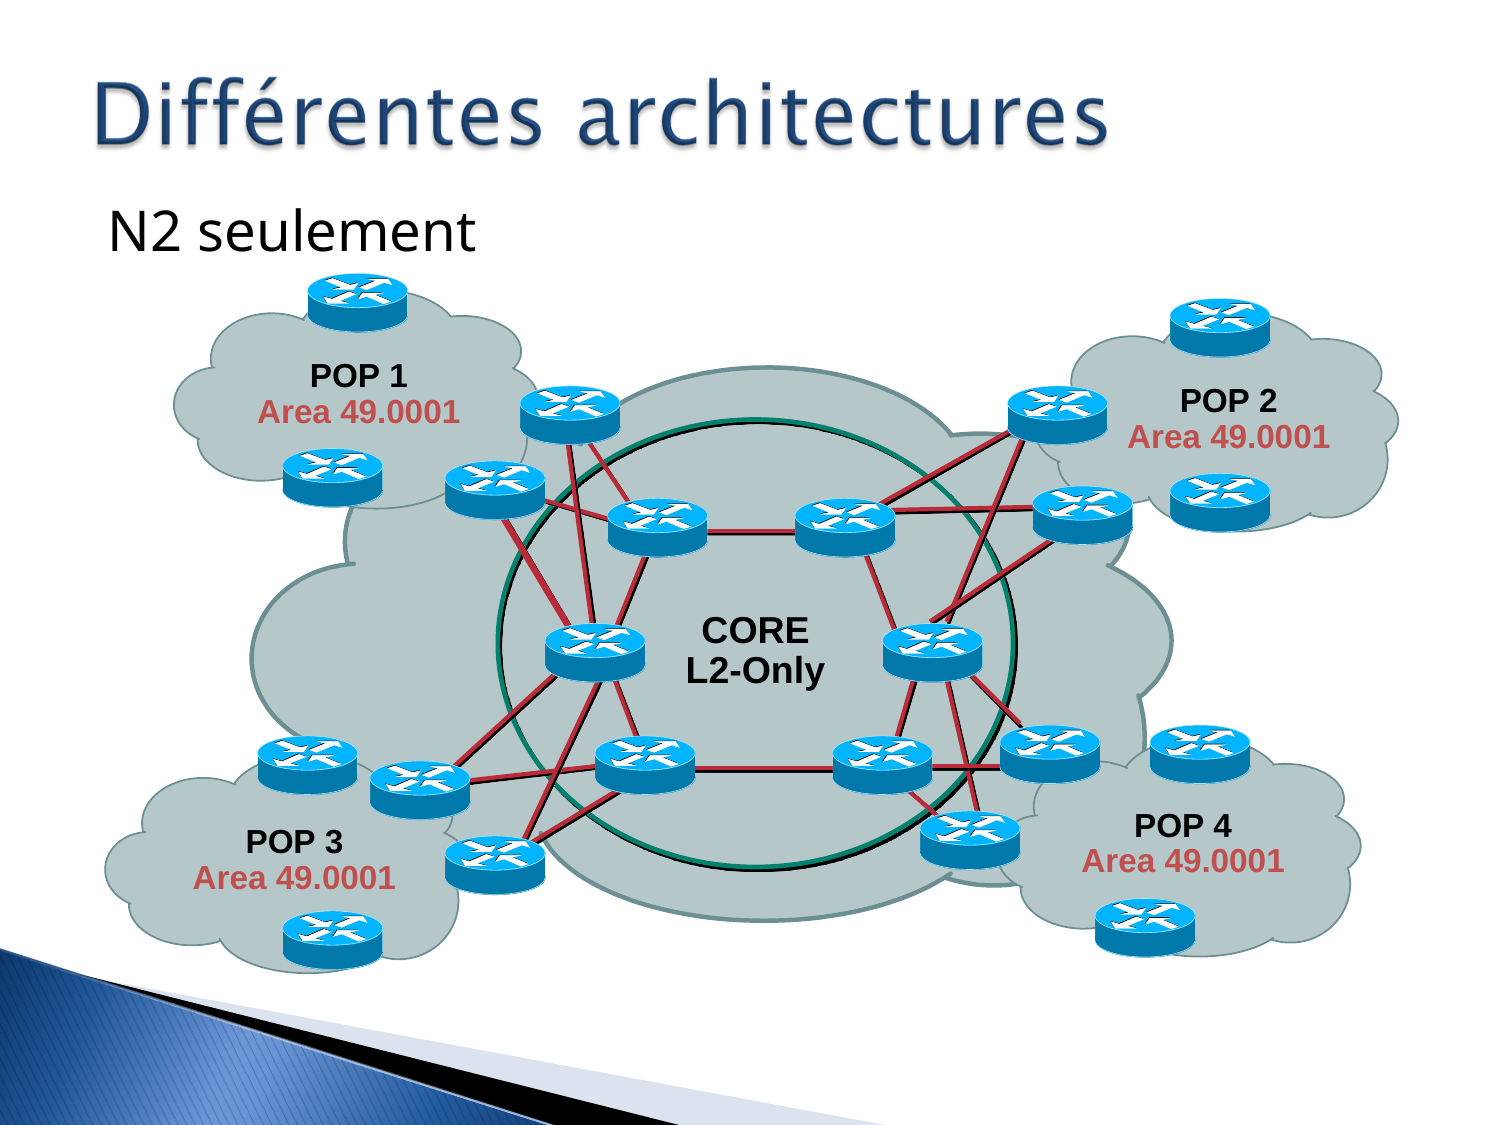

# N2 seulement
POP 1
Area 49.0001
POP 2
Area 49.0001
CORE
L2-Only
POP 4
Area 49.0001
POP 3
Area 49.0001